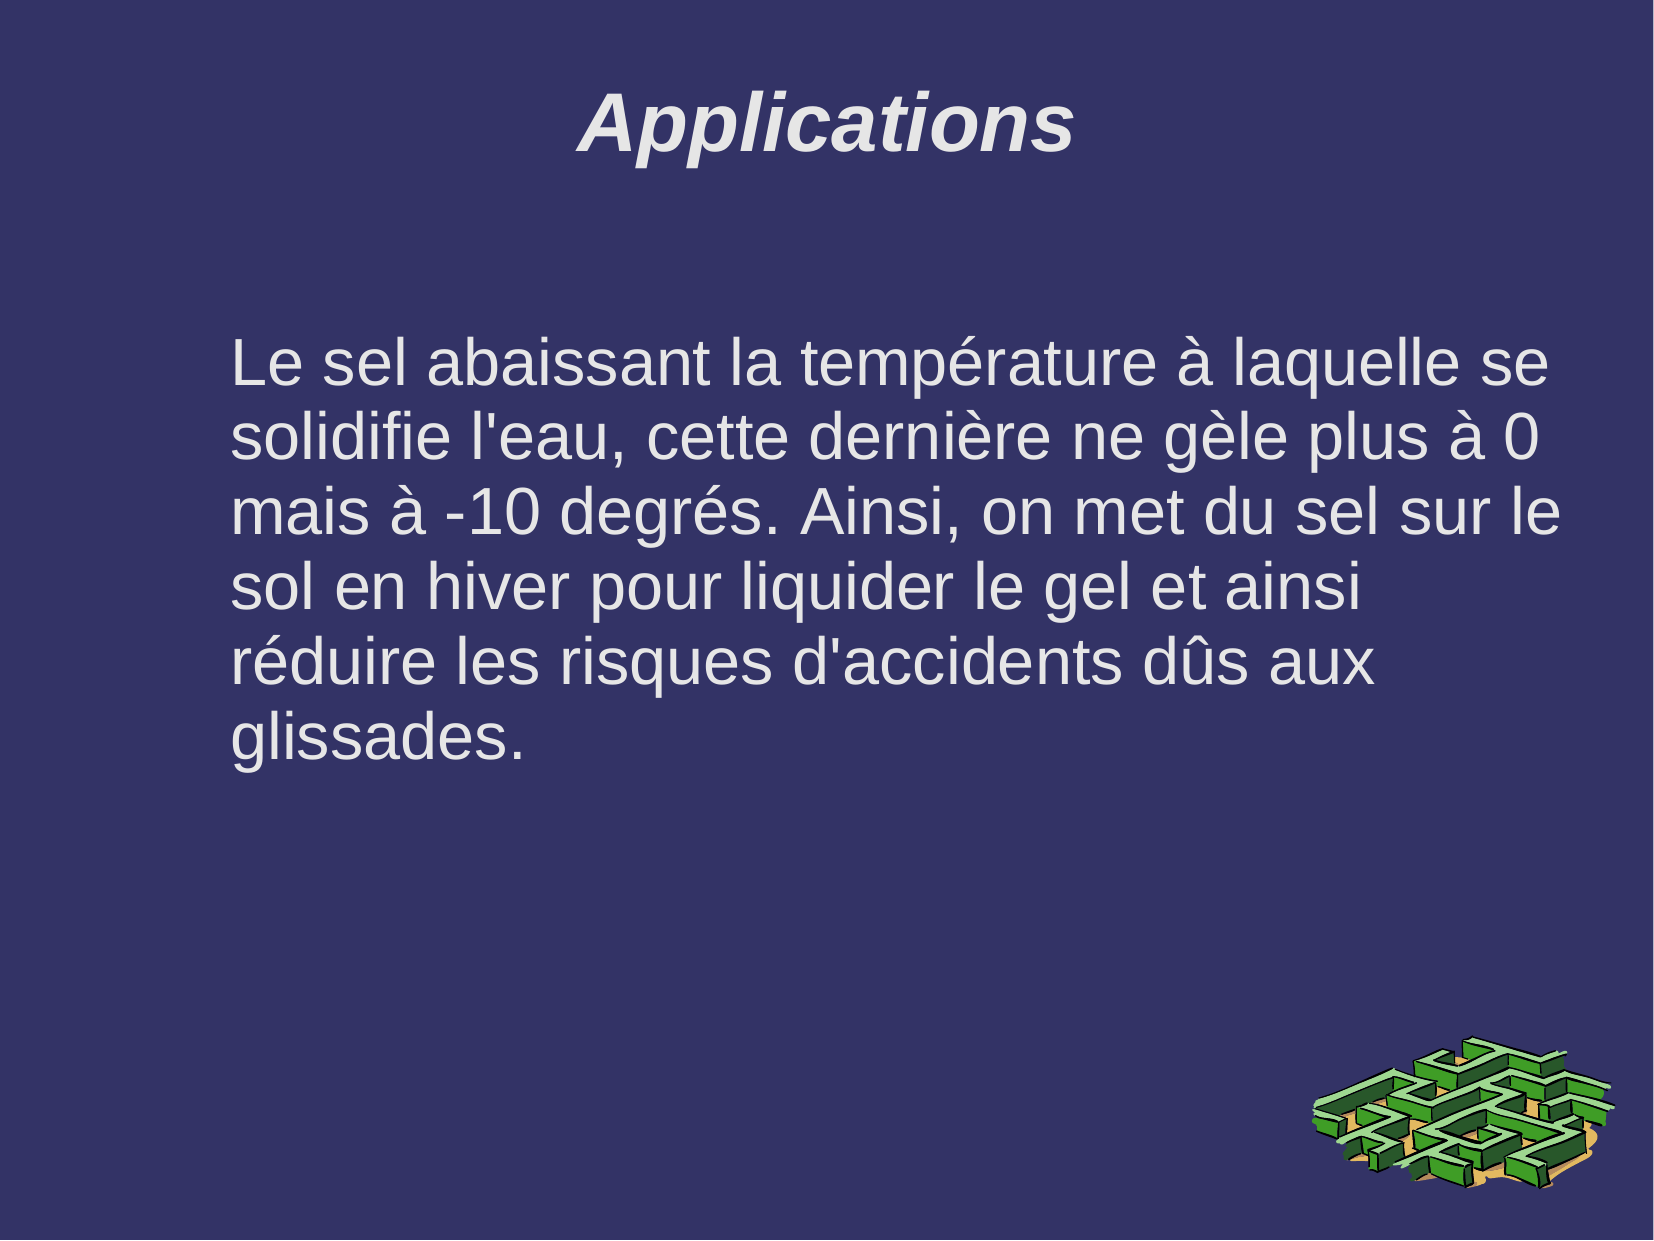

# Applications
Le sel abaissant la température à laquelle se solidifie l'eau, cette dernière ne gèle plus à 0 mais à -10 degrés. Ainsi, on met du sel sur le sol en hiver pour liquider le gel et ainsi réduire les risques d'accidents dûs aux glissades.